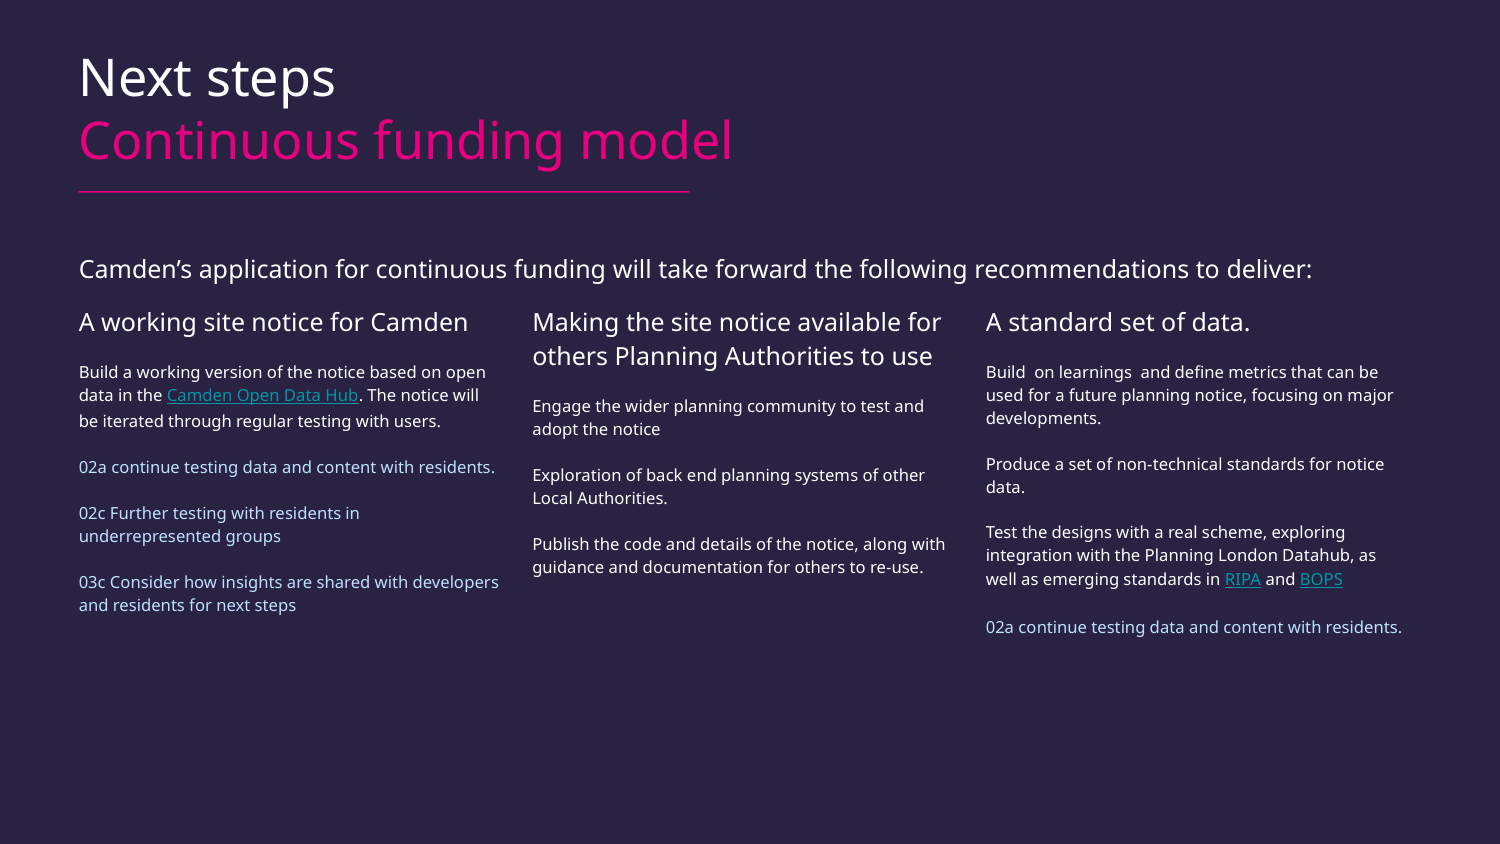

Next steps
Continuous funding model
# Camden’s application for continuous funding will take forward the following recommendations to deliver:
A working site notice for Camden
Build a working version of the notice based on open data in the Camden Open Data Hub. The notice will be iterated through regular testing with users.
02a continue testing data and content with residents.
02c Further testing with residents in underrepresented groups
03c Consider how insights are shared with developers and residents for next steps
Making the site notice available for others Planning Authorities to use
Engage the wider planning community to test and adopt the notice
Exploration of back end planning systems of other Local Authorities.
Publish the code and details of the notice, along with guidance and documentation for others to re-use.
A standard set of data.
Build on learnings and define metrics that can be used for a future planning notice, focusing on major developments.
Produce a set of non-technical standards for notice data.
Test the designs with a real scheme, exploring integration with the Planning London Datahub, as well as emerging standards in RIPA and BOPS
02a continue testing data and content with residents.